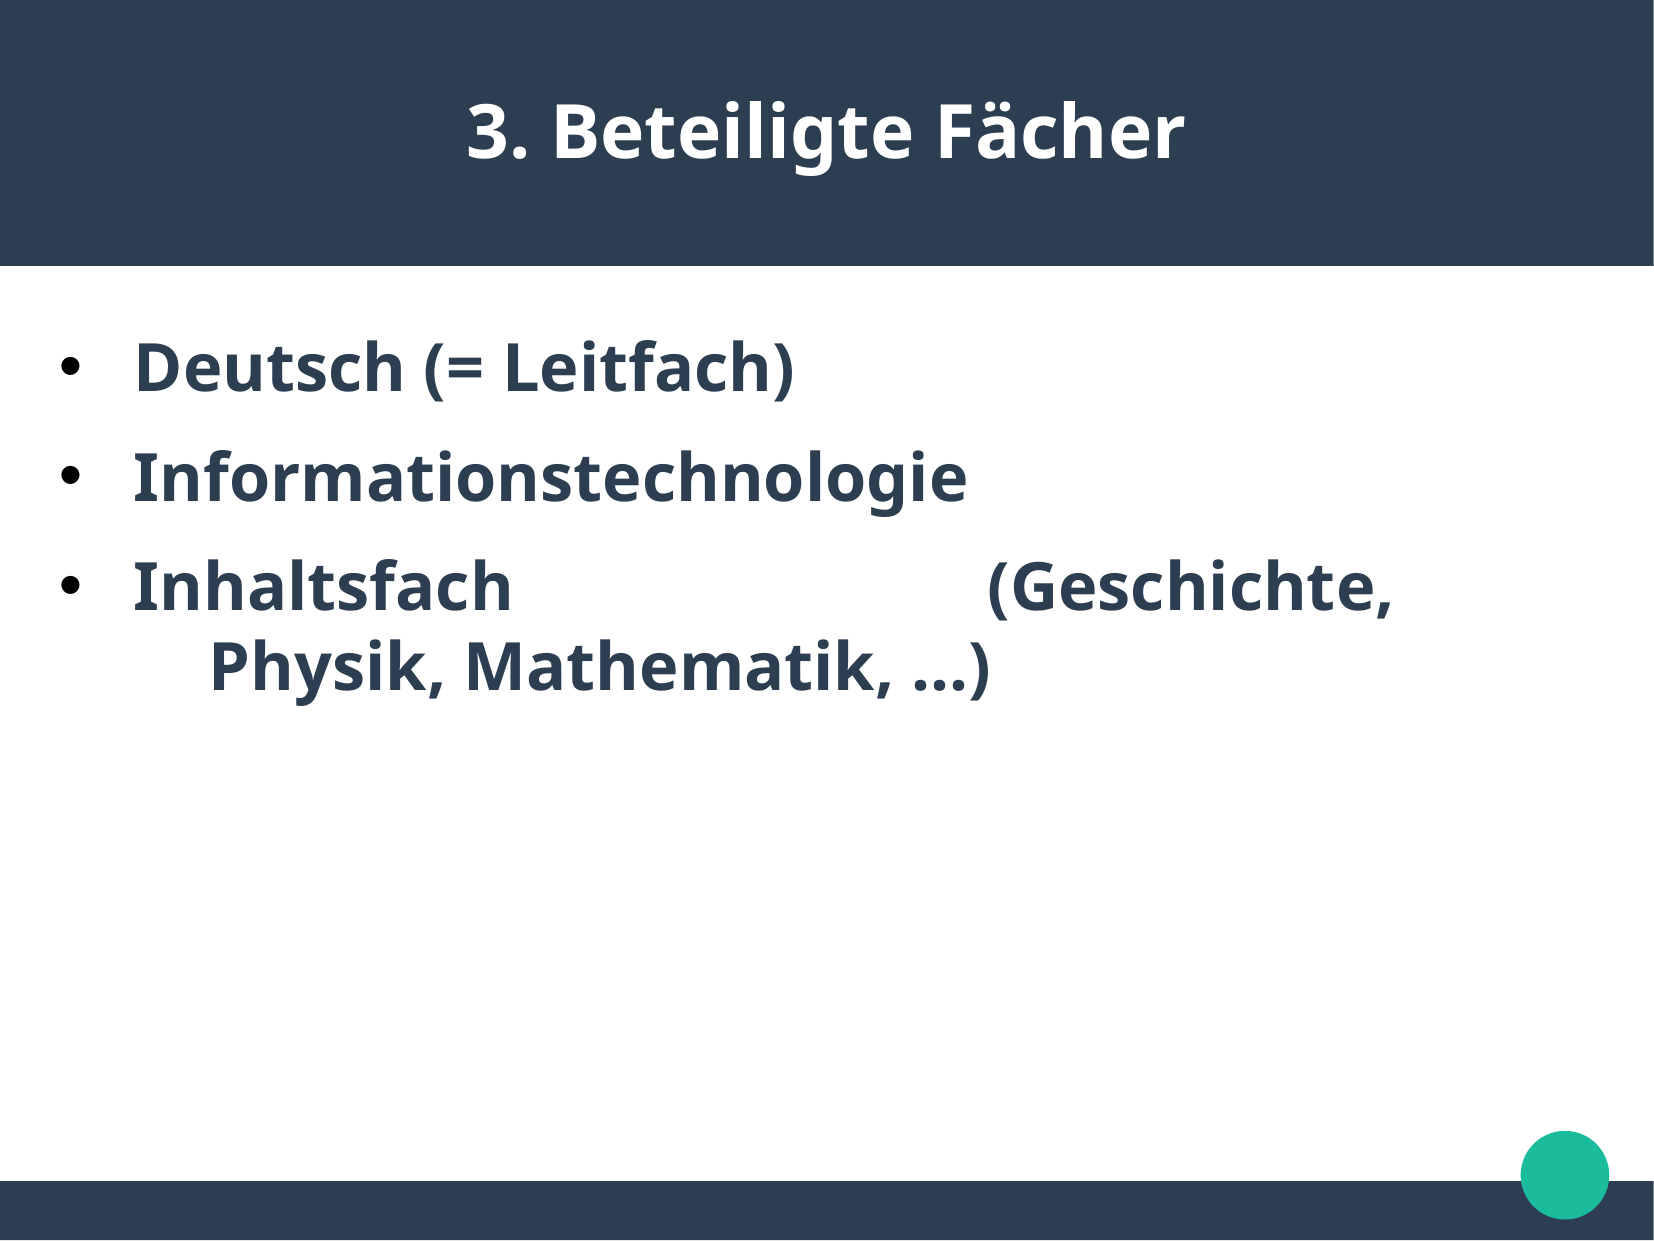

# 3. Beteiligte Fächer
Deutsch (= Leitfach)
Informationstechnologie
Inhaltsfach 					 (Geschichte, Physik, Mathematik, …)